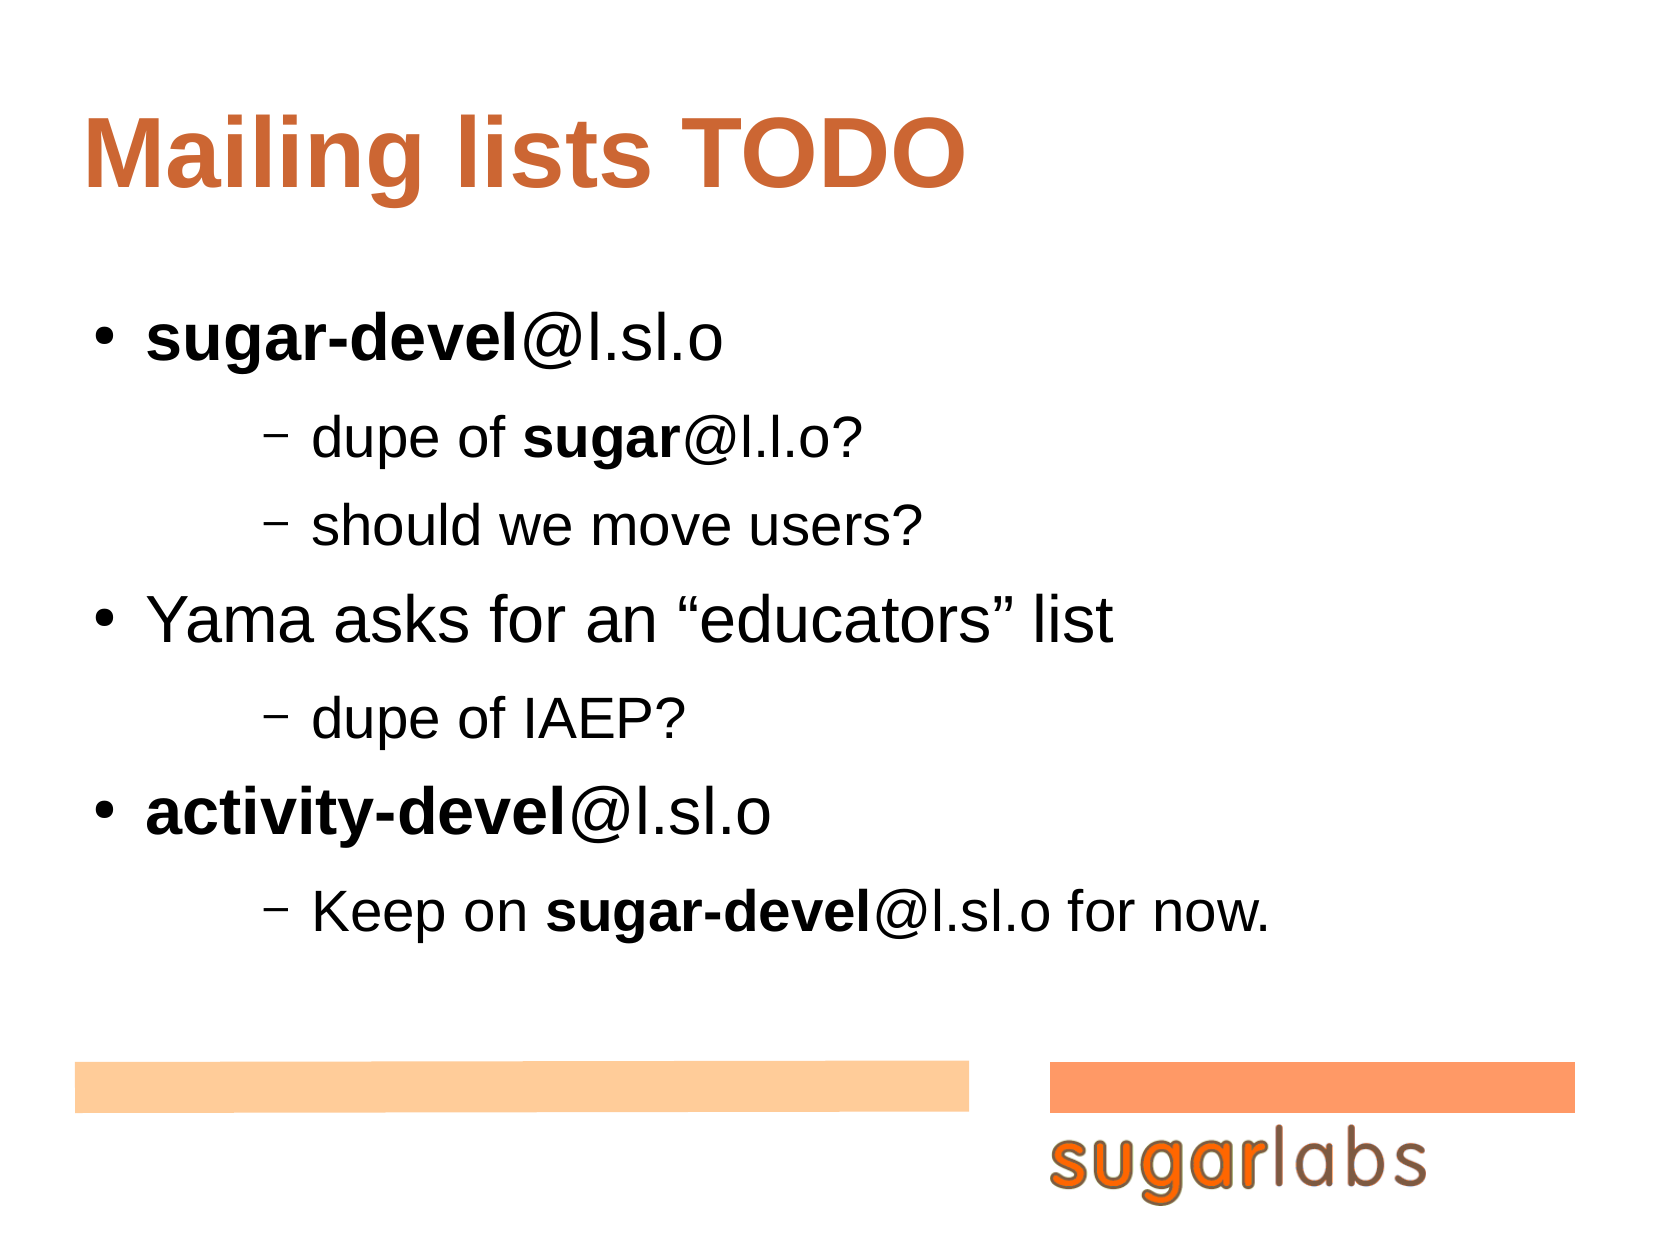

# Mailing lists TODO
sugar-devel@l.sl.o
dupe of sugar@l.l.o?
should we move users?
Yama asks for an “educators” list
dupe of IAEP?
activity-devel@l.sl.o
Keep on sugar-devel@l.sl.o for now.